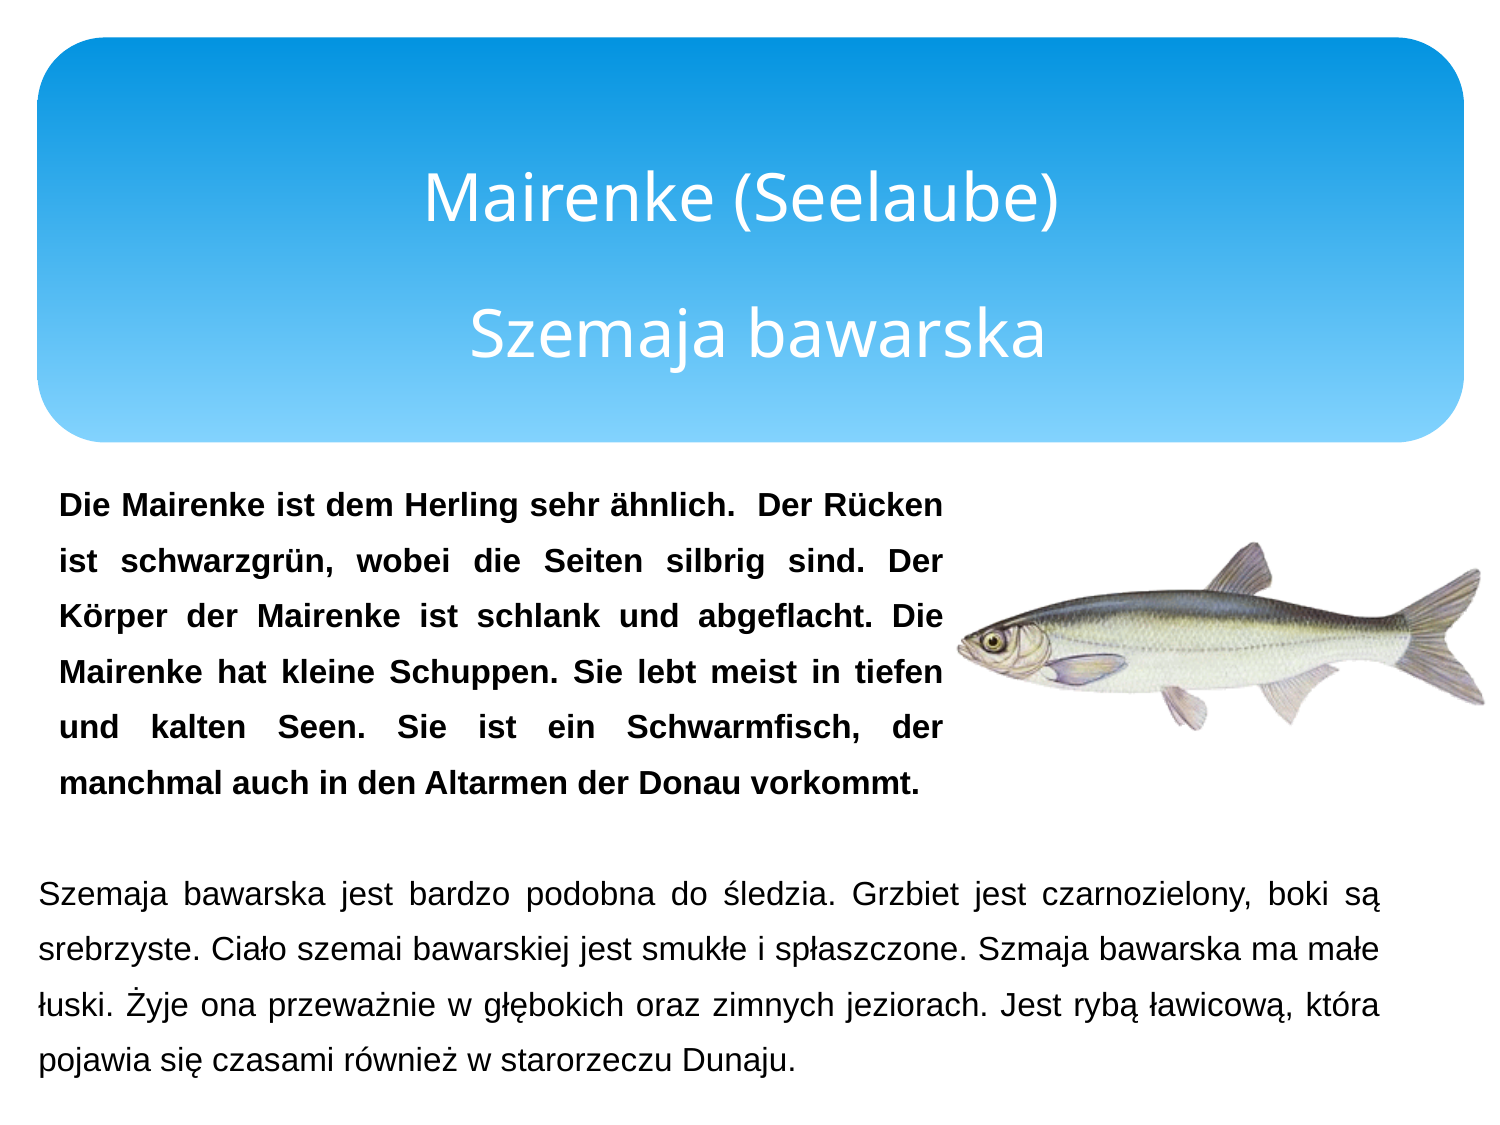

# Mairenke (Seelaube) Szemaja bawarska
Die Mairenke ist dem Herling sehr ähnlich. Der Rücken ist schwarzgrün, wobei die Seiten silbrig sind. Der Körper der Mairenke ist schlank und abgeflacht. Die Mairenke hat kleine Schuppen. Sie lebt meist in tiefen und kalten Seen. Sie ist ein Schwarmfisch, der manchmal auch in den Altarmen der Donau vorkommt.
Szemaja bawarska jest bardzo podobna do śledzia. Grzbiet jest czarnozielony, boki są srebrzyste. Ciało szemai bawarskiej jest smukłe i spłaszczone. Szmaja bawarska ma małe łuski. Żyje ona przeważnie w głębokich oraz zimnych jeziorach. Jest rybą ławicową, która pojawia się czasami również w starorzeczu Dunaju.